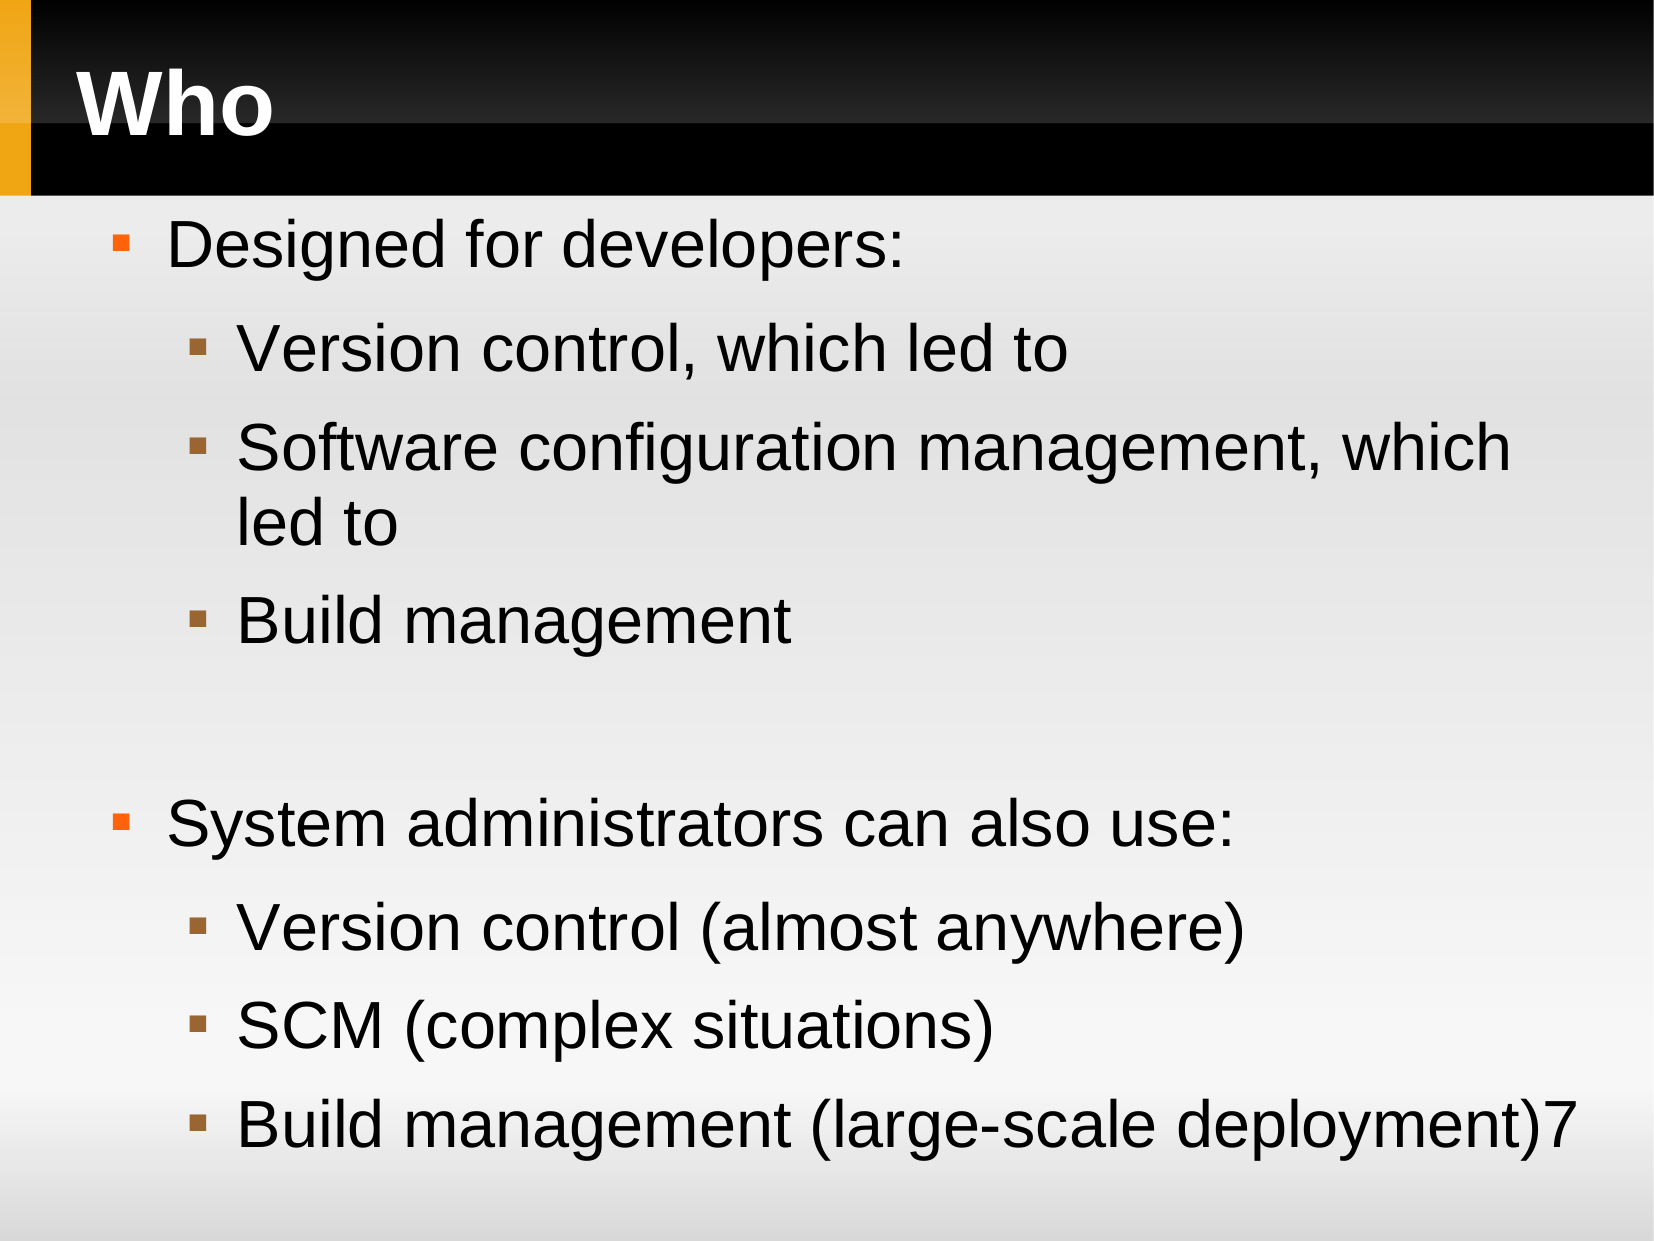

# Who
Designed for developers:
Version control, which led to
Software configuration management, which led to
Build management
System administrators can also use:
Version control (almost anywhere)
SCM (complex situations)
Build management (large-scale deployment)7